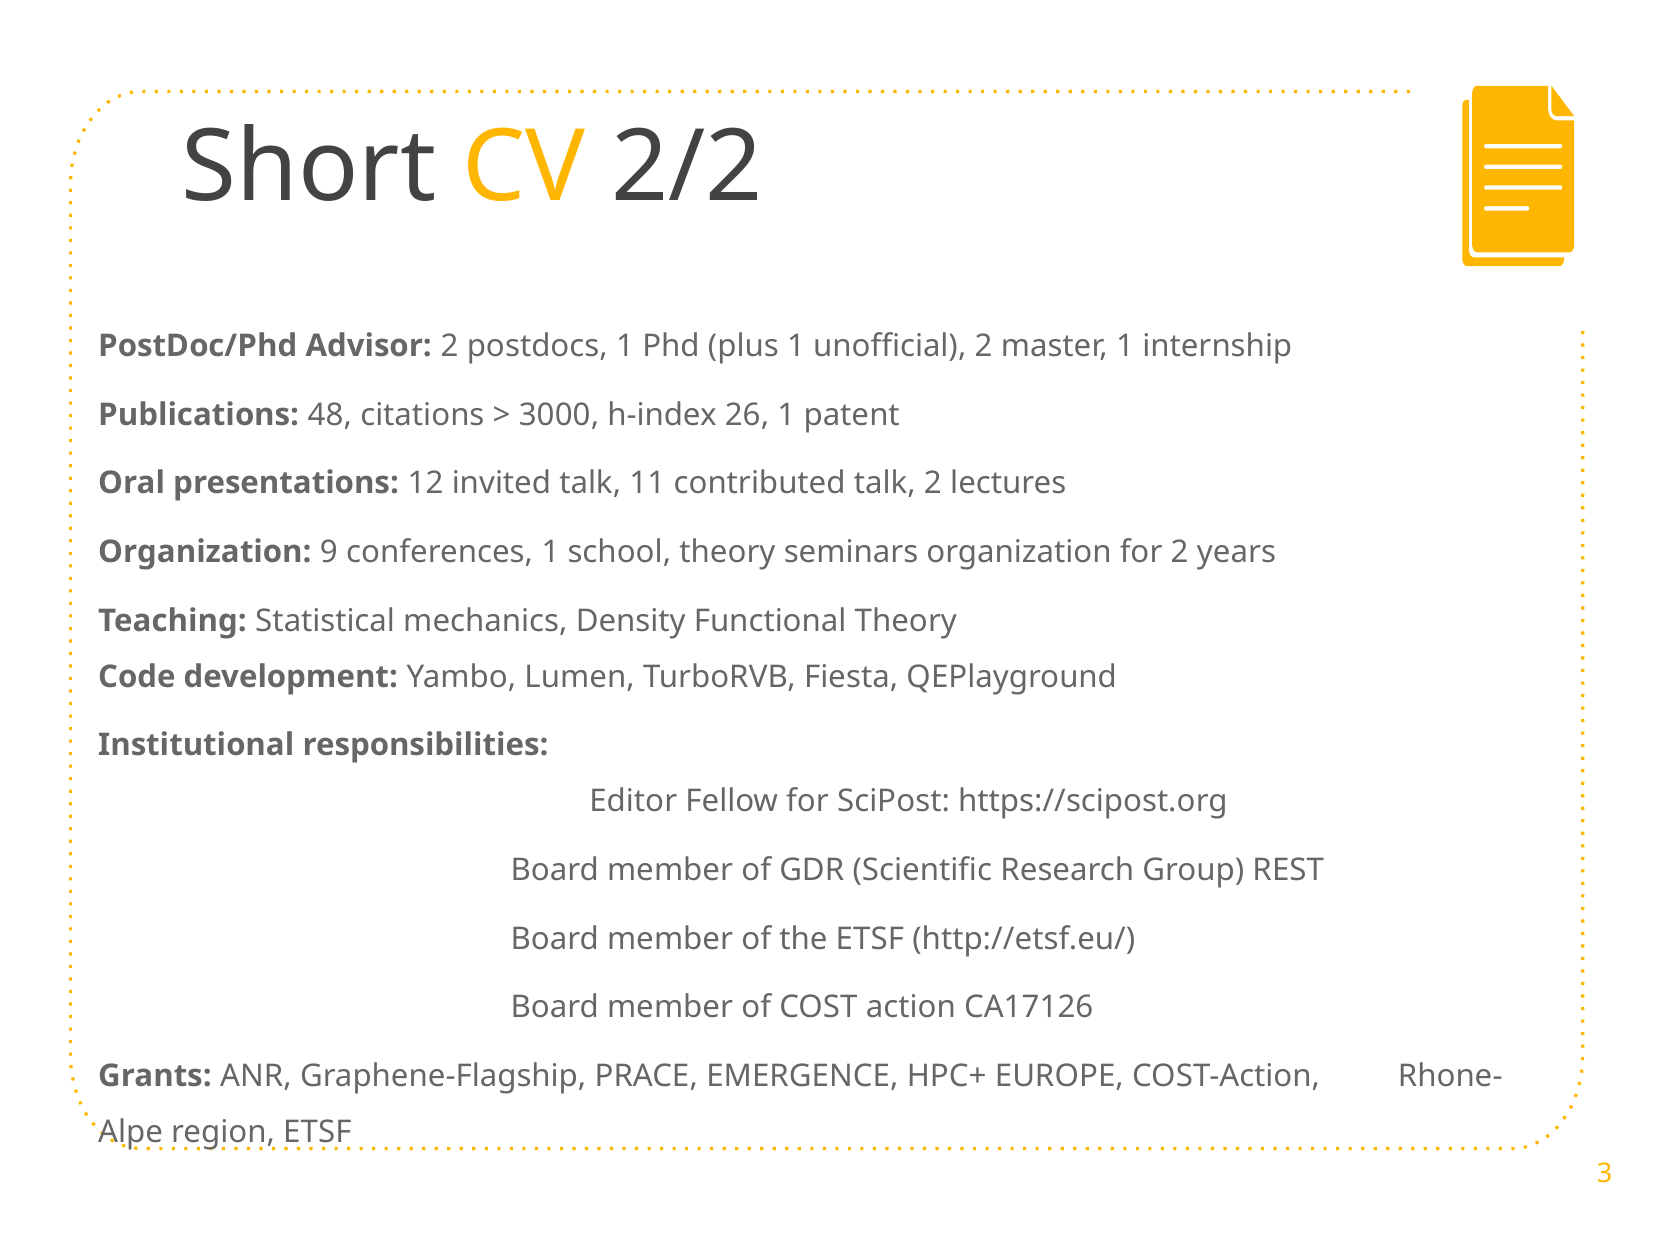

# Short CV 2/2
PostDoc/Phd Advisor: 2 postdocs, 1 Phd (plus 1 unofficial), 2 master, 1 internship
Publications: 48, citations > 3000, h-index 26, 1 patent
Oral presentations: 12 invited talk, 11 contributed talk, 2 lectures
Organization: 9 conferences, 1 school, theory seminars organization for 2 years
Teaching: Statistical mechanics, Density Functional Theory
Code development: Yambo, Lumen, TurboRVB, Fiesta, QEPlayground
Institutional responsibilities:
						 Editor Fellow for SciPost: https://scipost.org
 Board member of GDR (Scientific Research Group) REST
 Board member of the ETSF (http://etsf.eu/)
 Board member of COST action CA17126
Grants: ANR, Graphene-Flagship, PRACE, EMERGENCE, HPC+ EUROPE, COST-Action, 	 Rhone-Alpe region, ETSF